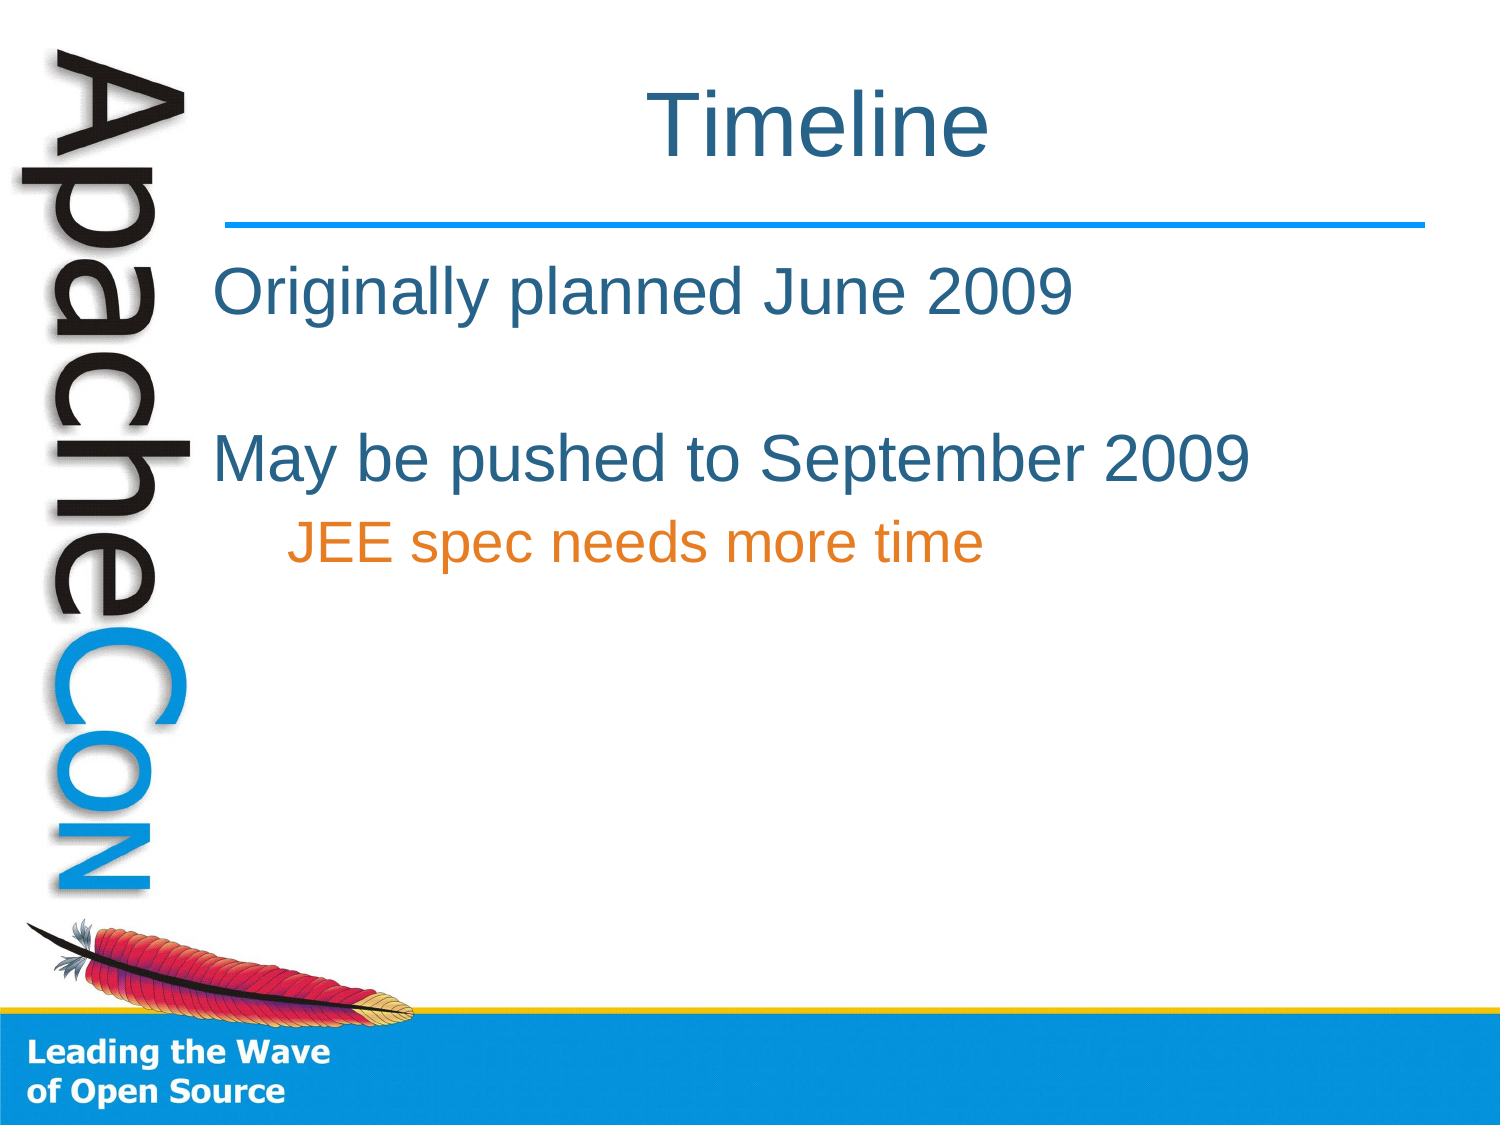

# Timeline
Originally planned June 2009
May be pushed to September 2009
JEE spec needs more time